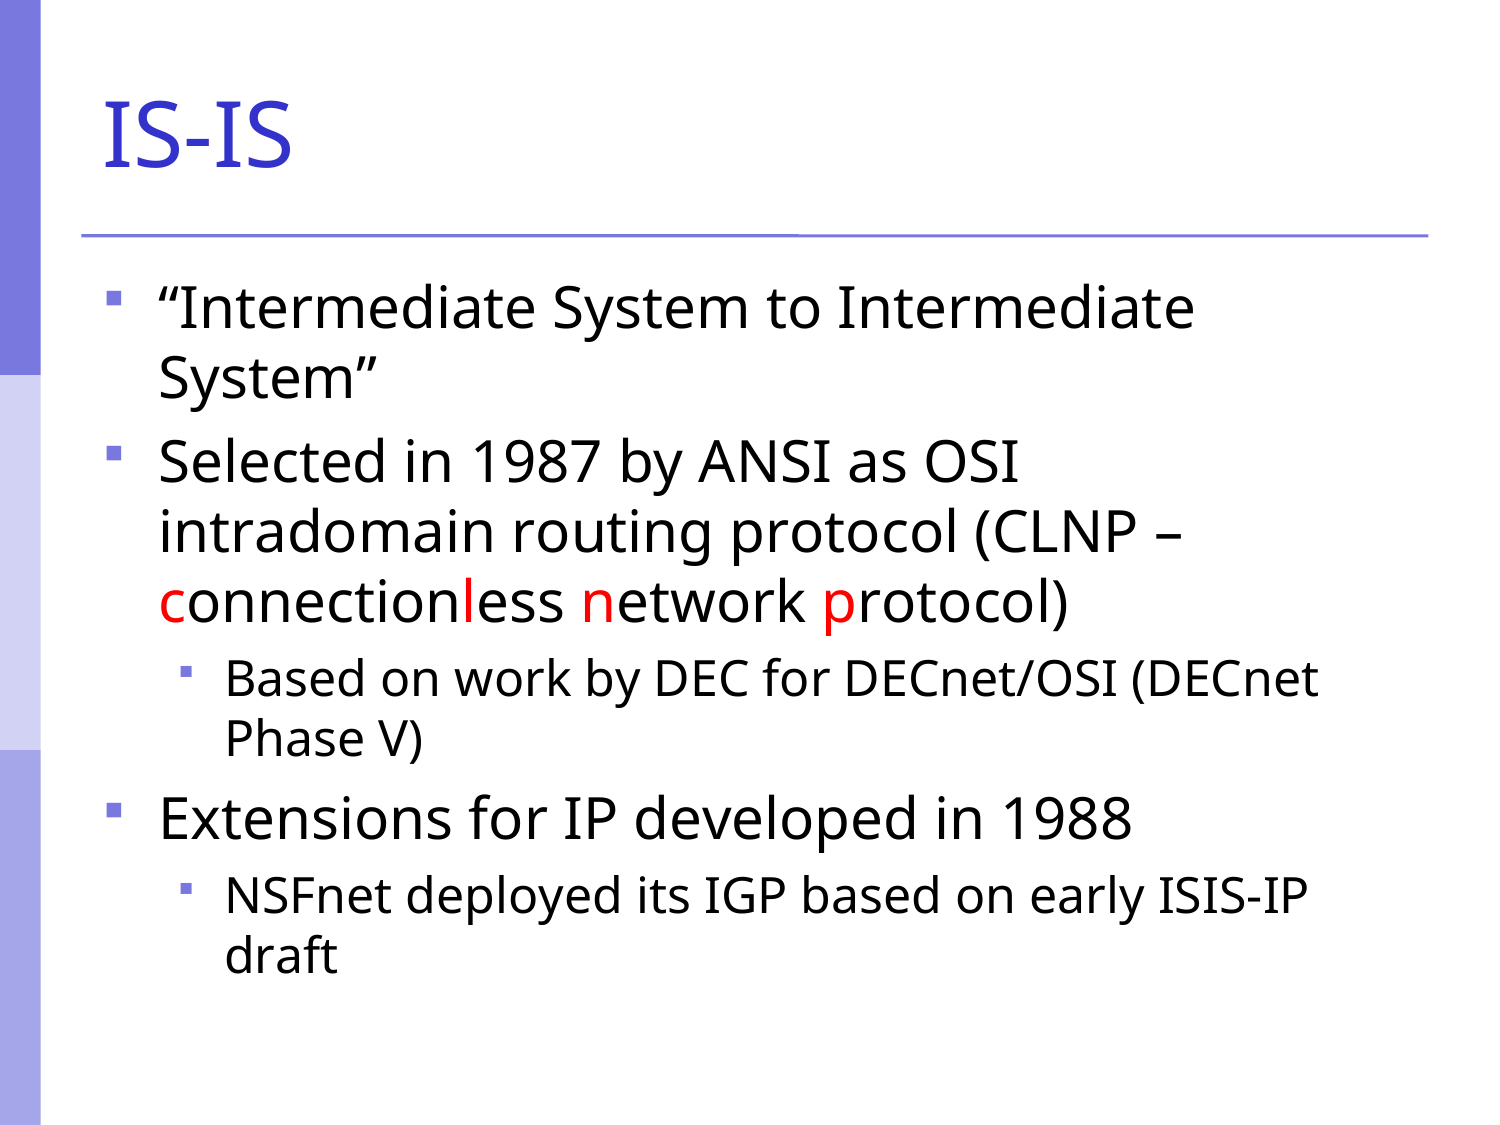

IS-IS
“Intermediate System to Intermediate System”
Selected in 1987 by ANSI as OSI intradomain routing protocol (CLNP – connectionless network protocol)
Based on work by DEC for DECnet/OSI (DECnet Phase V)
Extensions for IP developed in 1988
NSFnet deployed its IGP based on early ISIS-IP draft